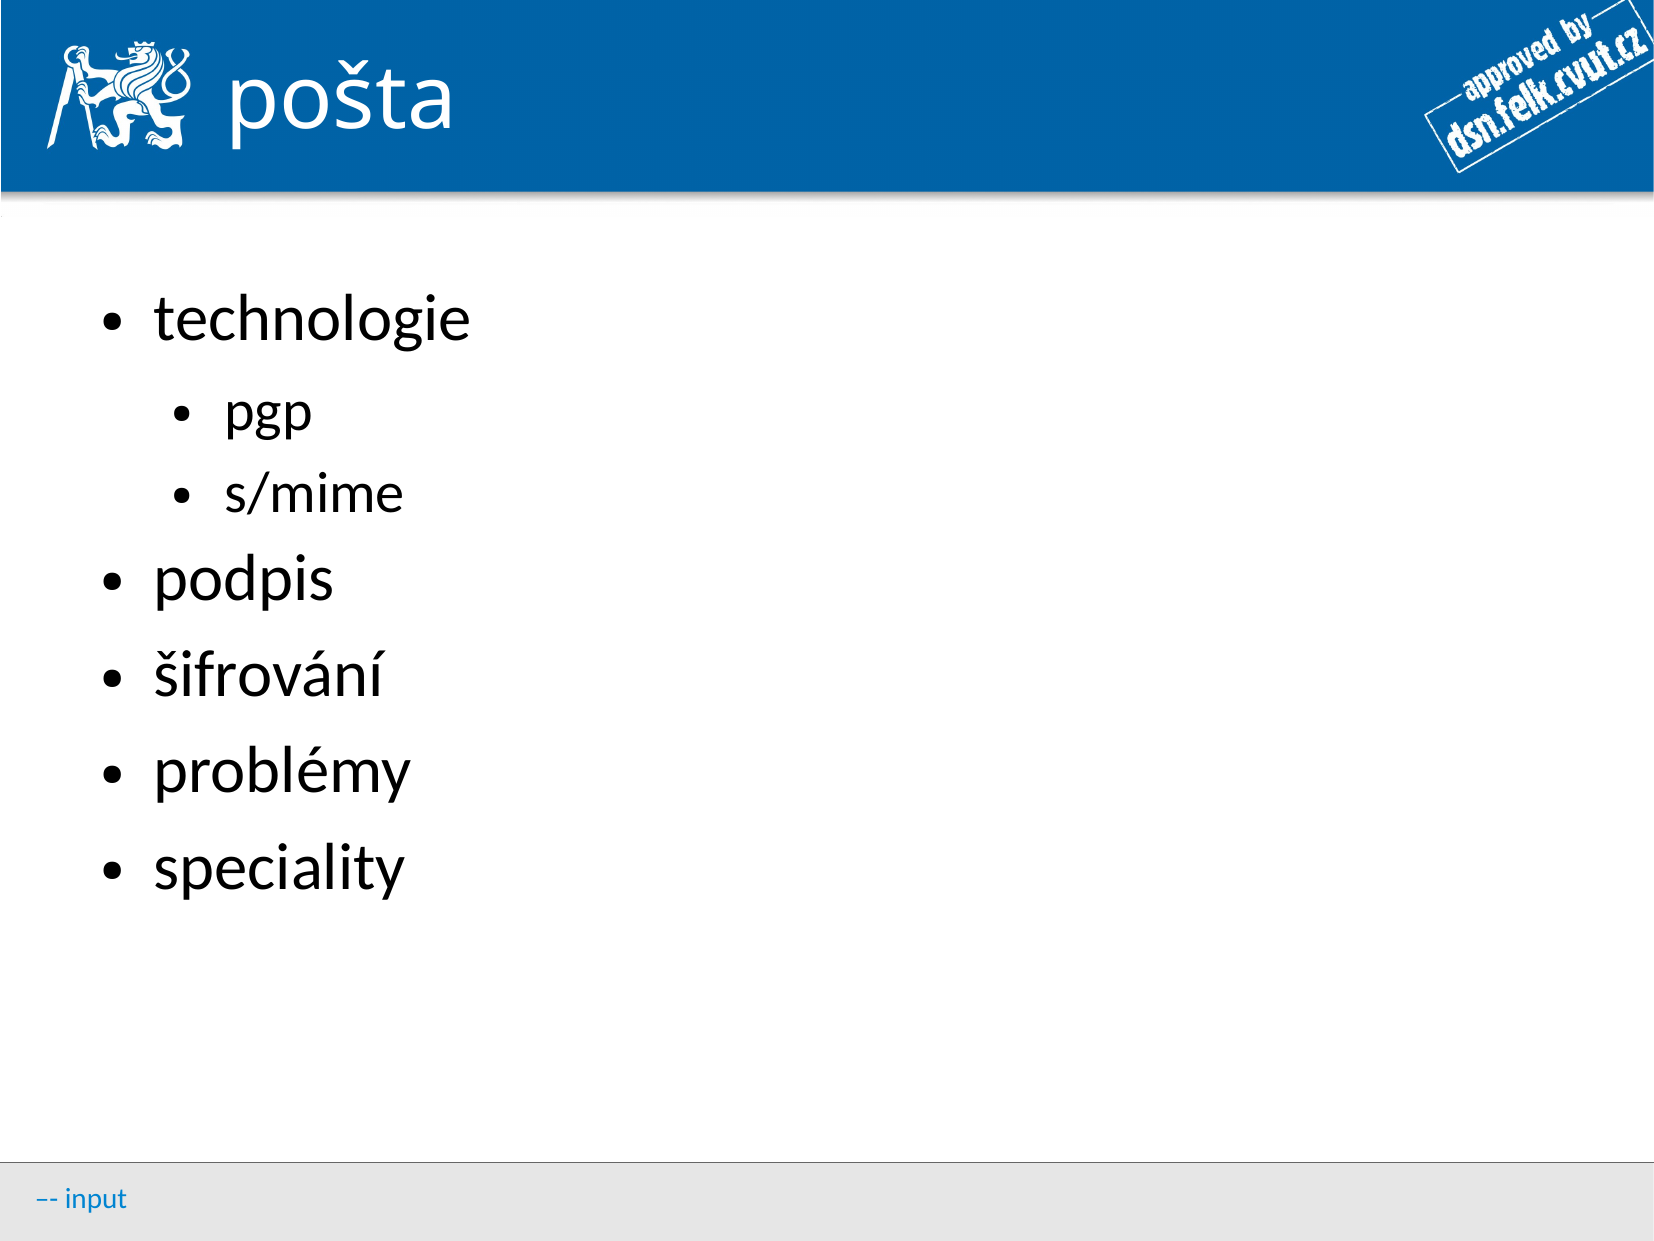

# pošta
technologie
pgp
s/mime
podpis
šifrování
problémy
speciality